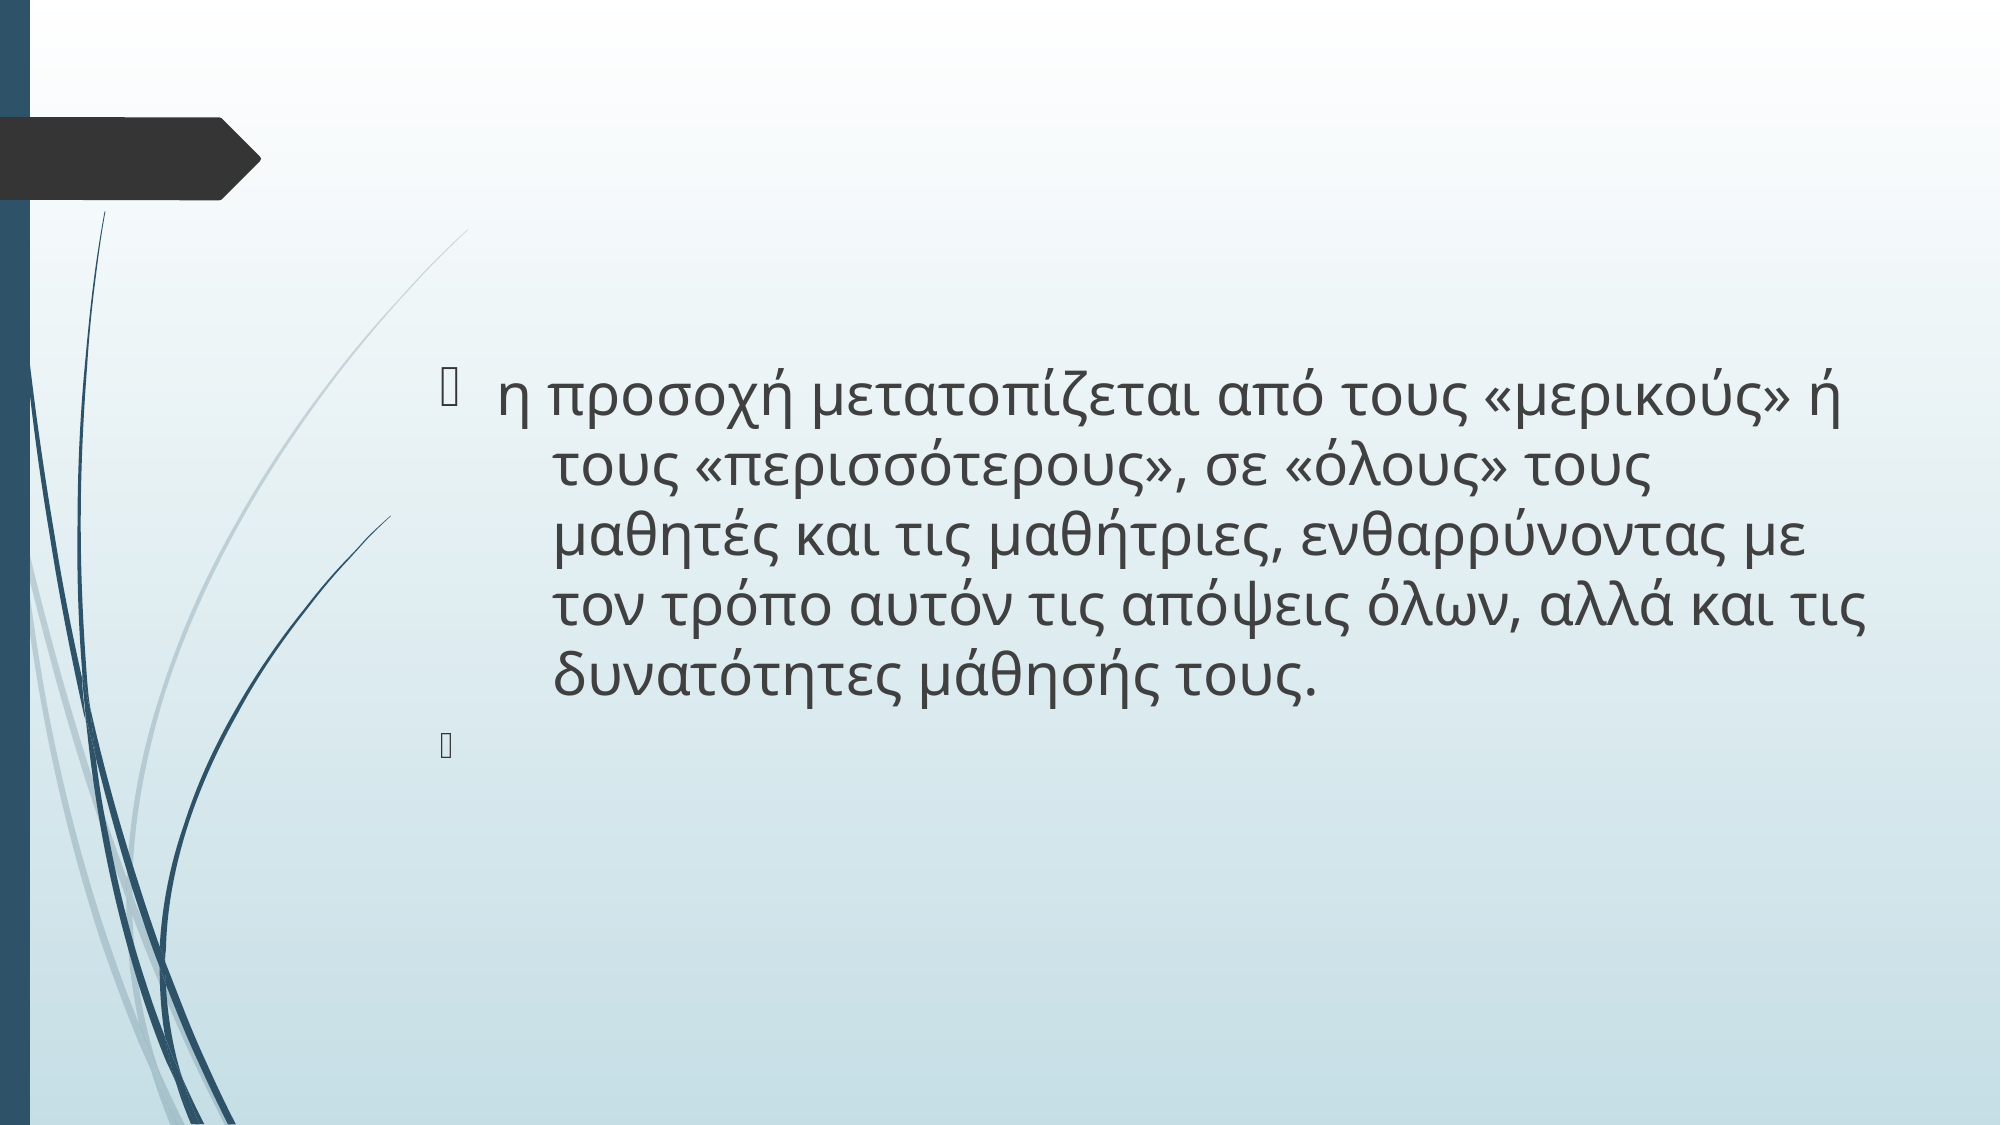

# η προσοχή μετατοπίζεται από τους «μερικούς» ή τους «περισσότερους», σε «όλους» τους μαθητές και τις μαθήτριες, ενθαρρύνοντας με τον τρόπο αυτόν τις απόψεις όλων, αλλά και τις δυνατότητες μάθησής τους.